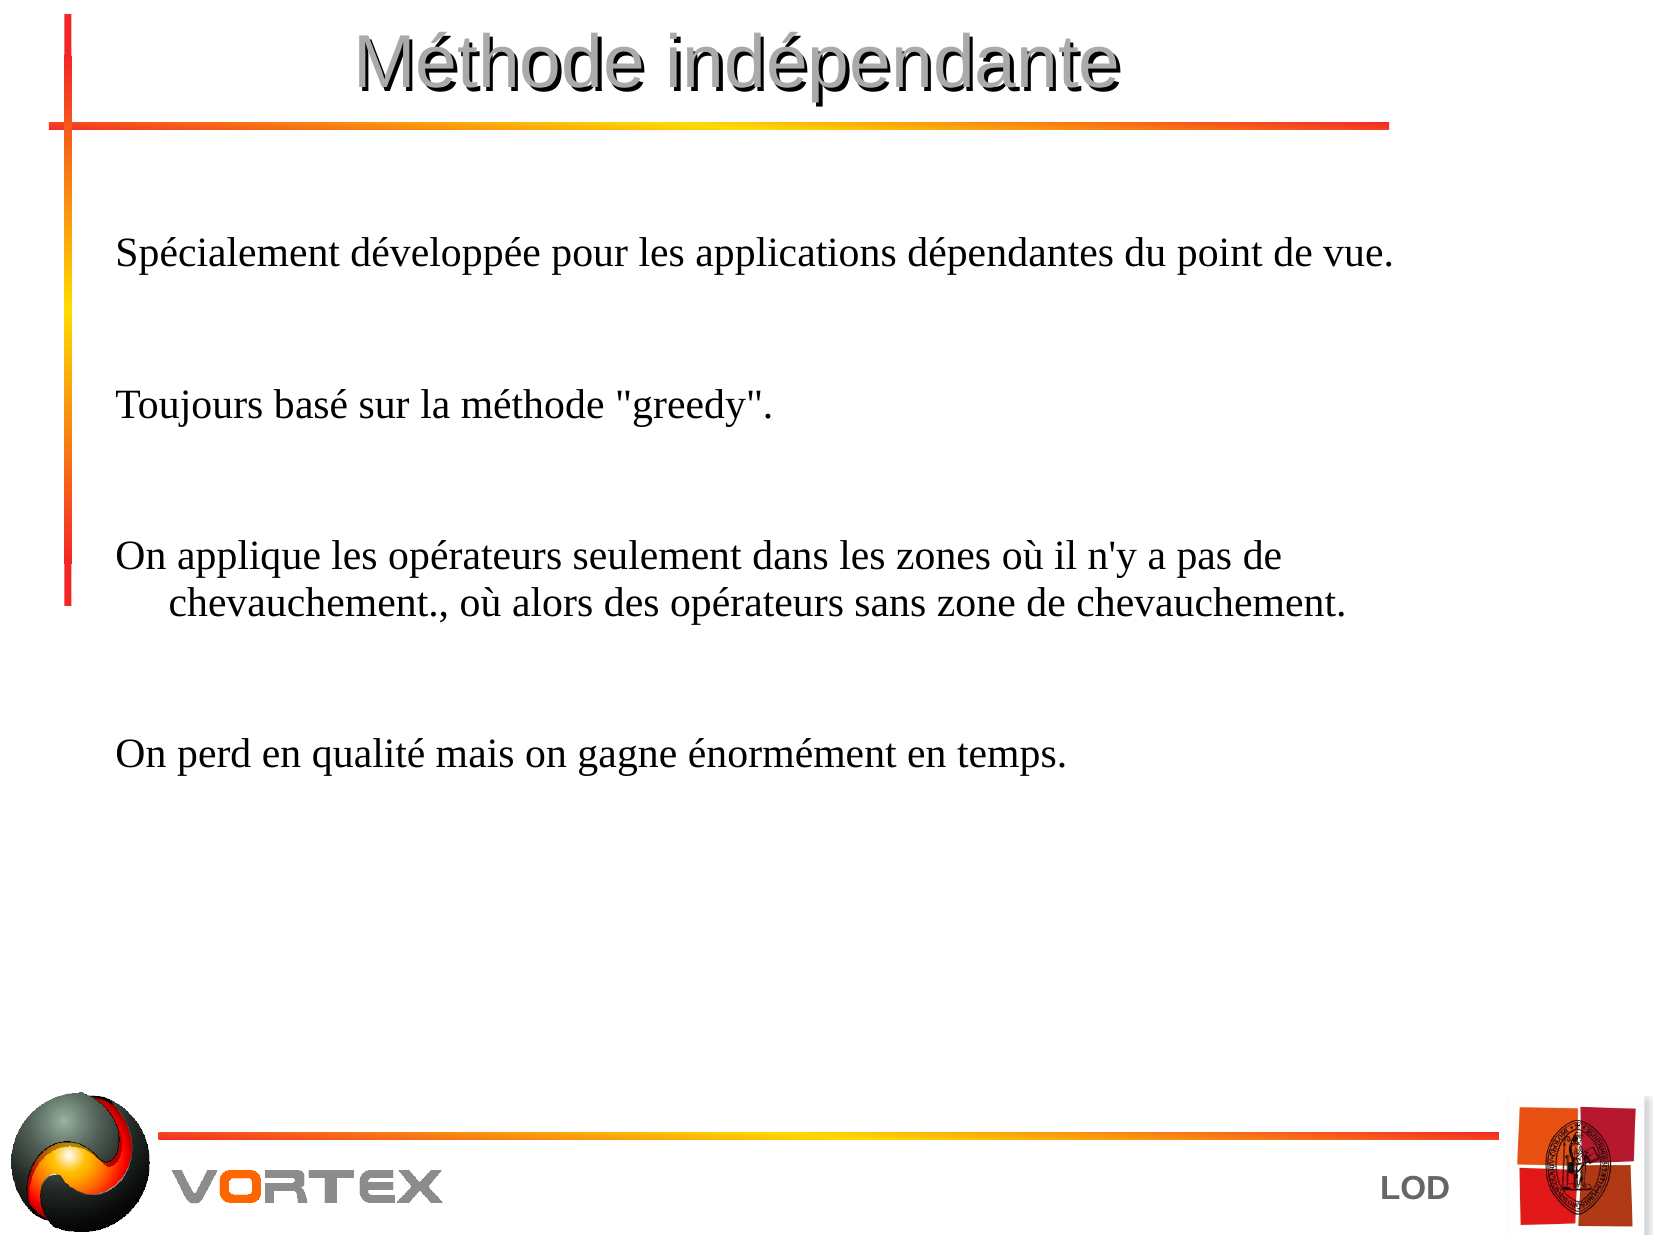

# Méthode indépendante
Spécialement développée pour les applications dépendantes du point de vue.
Toujours basé sur la méthode "greedy".
On applique les opérateurs seulement dans les zones où il n'y a pas de chevauchement., où alors des opérateurs sans zone de chevauchement.
On perd en qualité mais on gagne énormément en temps.